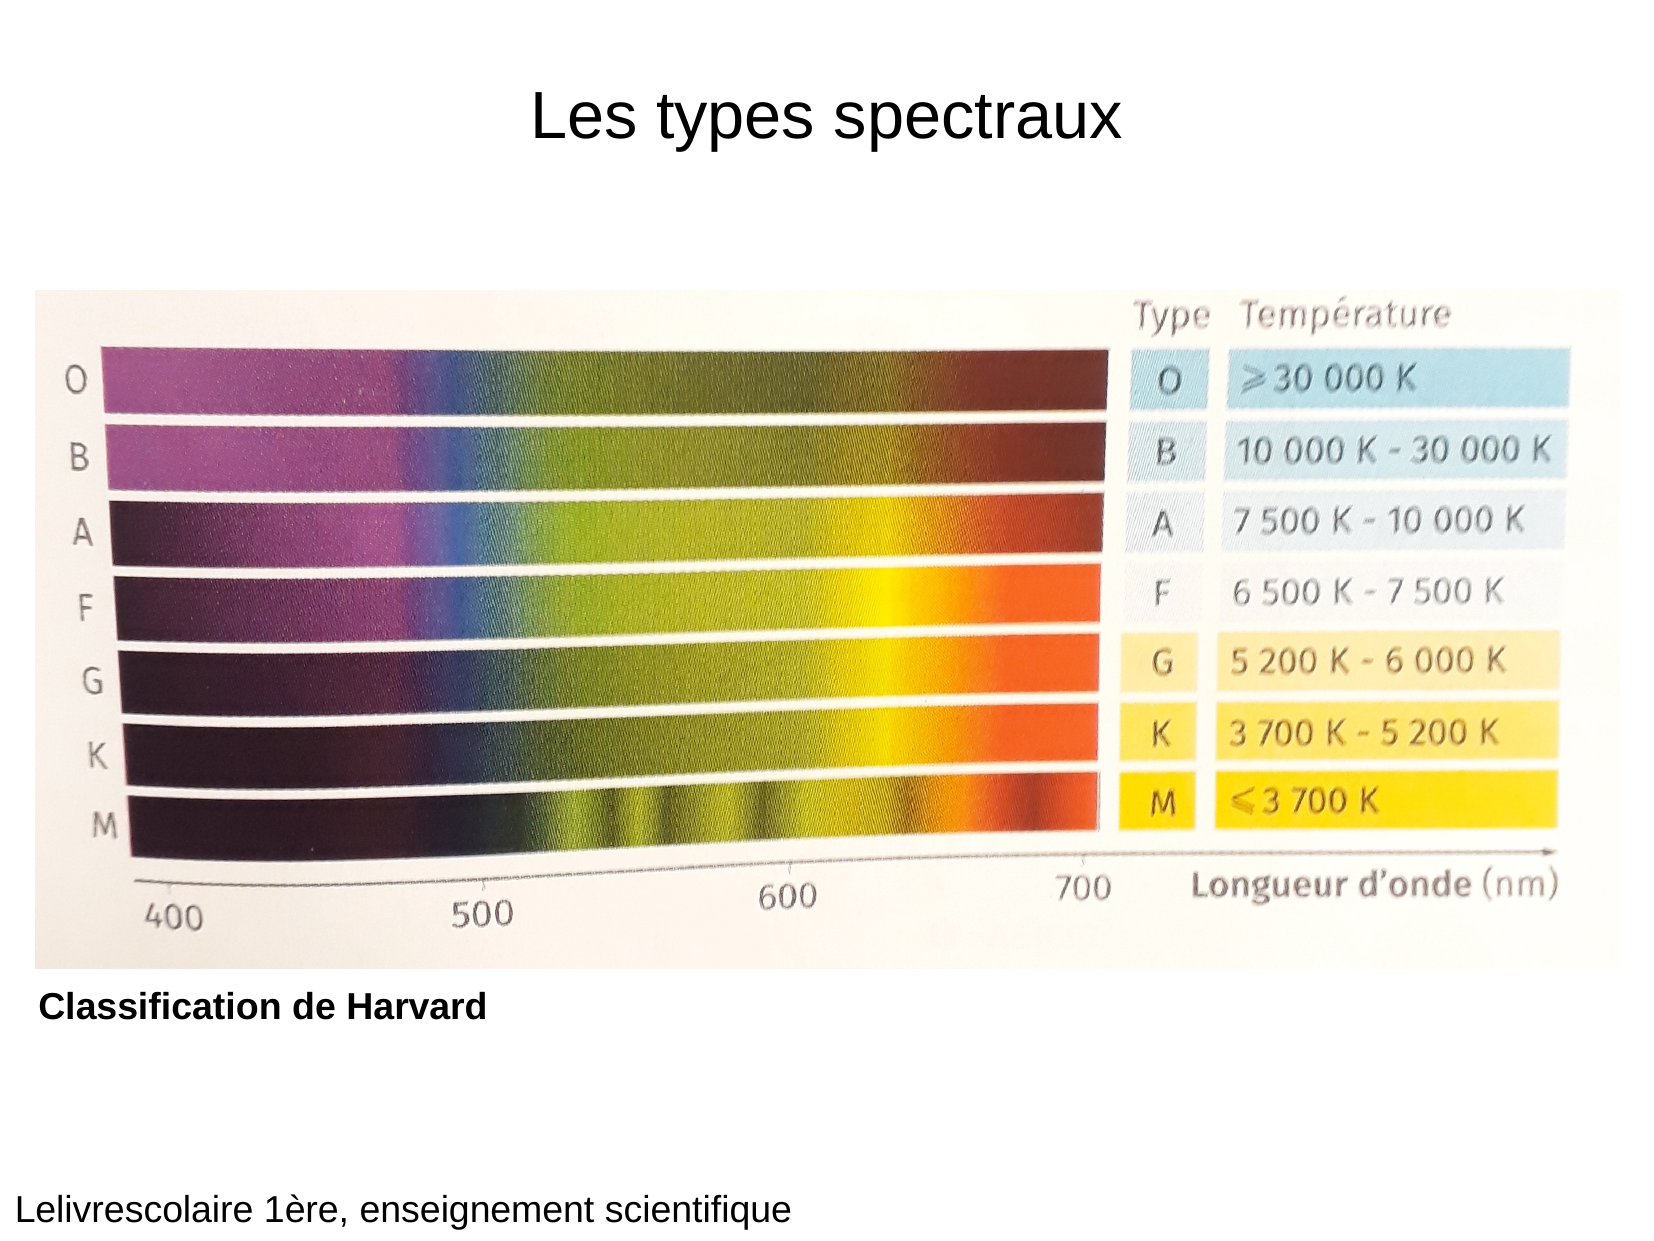

Les types spectraux
Classification de Harvard
Lelivrescolaire 1ère, enseignement scientifique